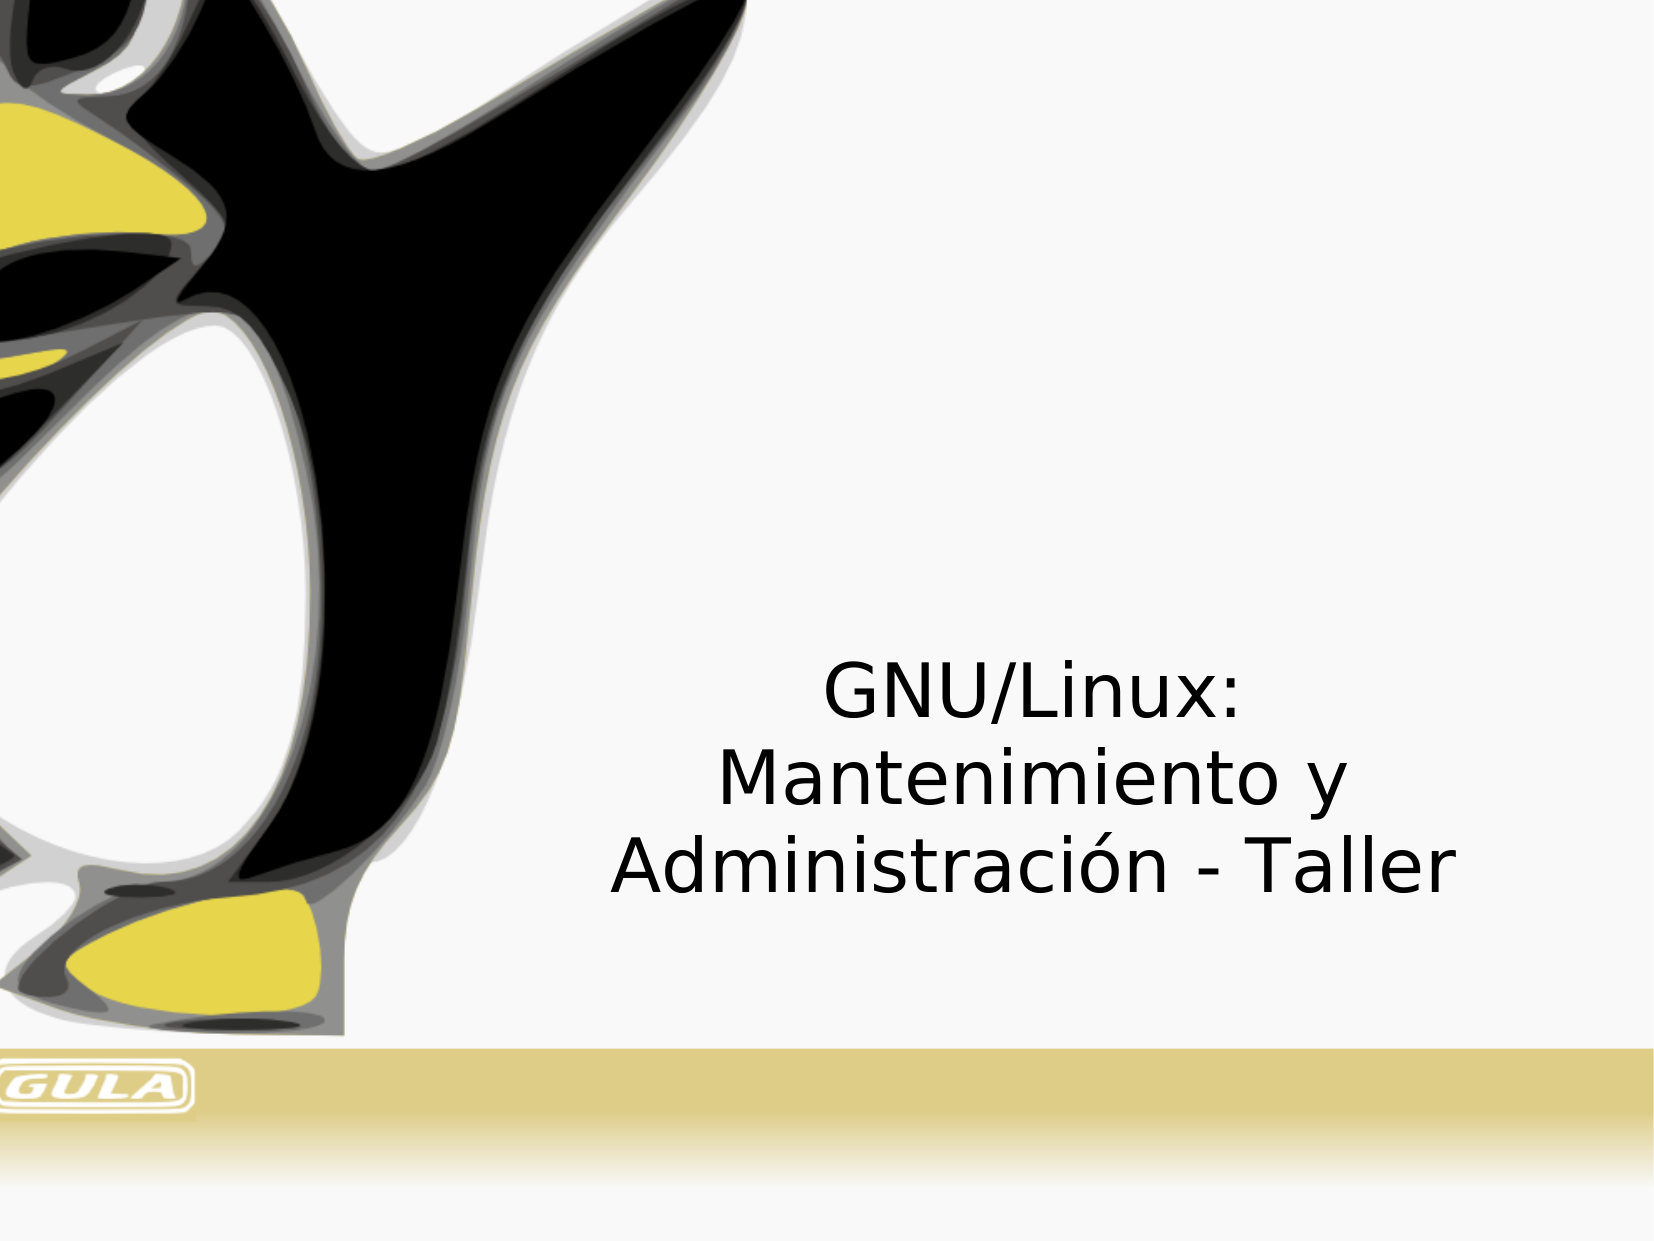

# GNU/Linux: Mantenimiento y Administración - Taller